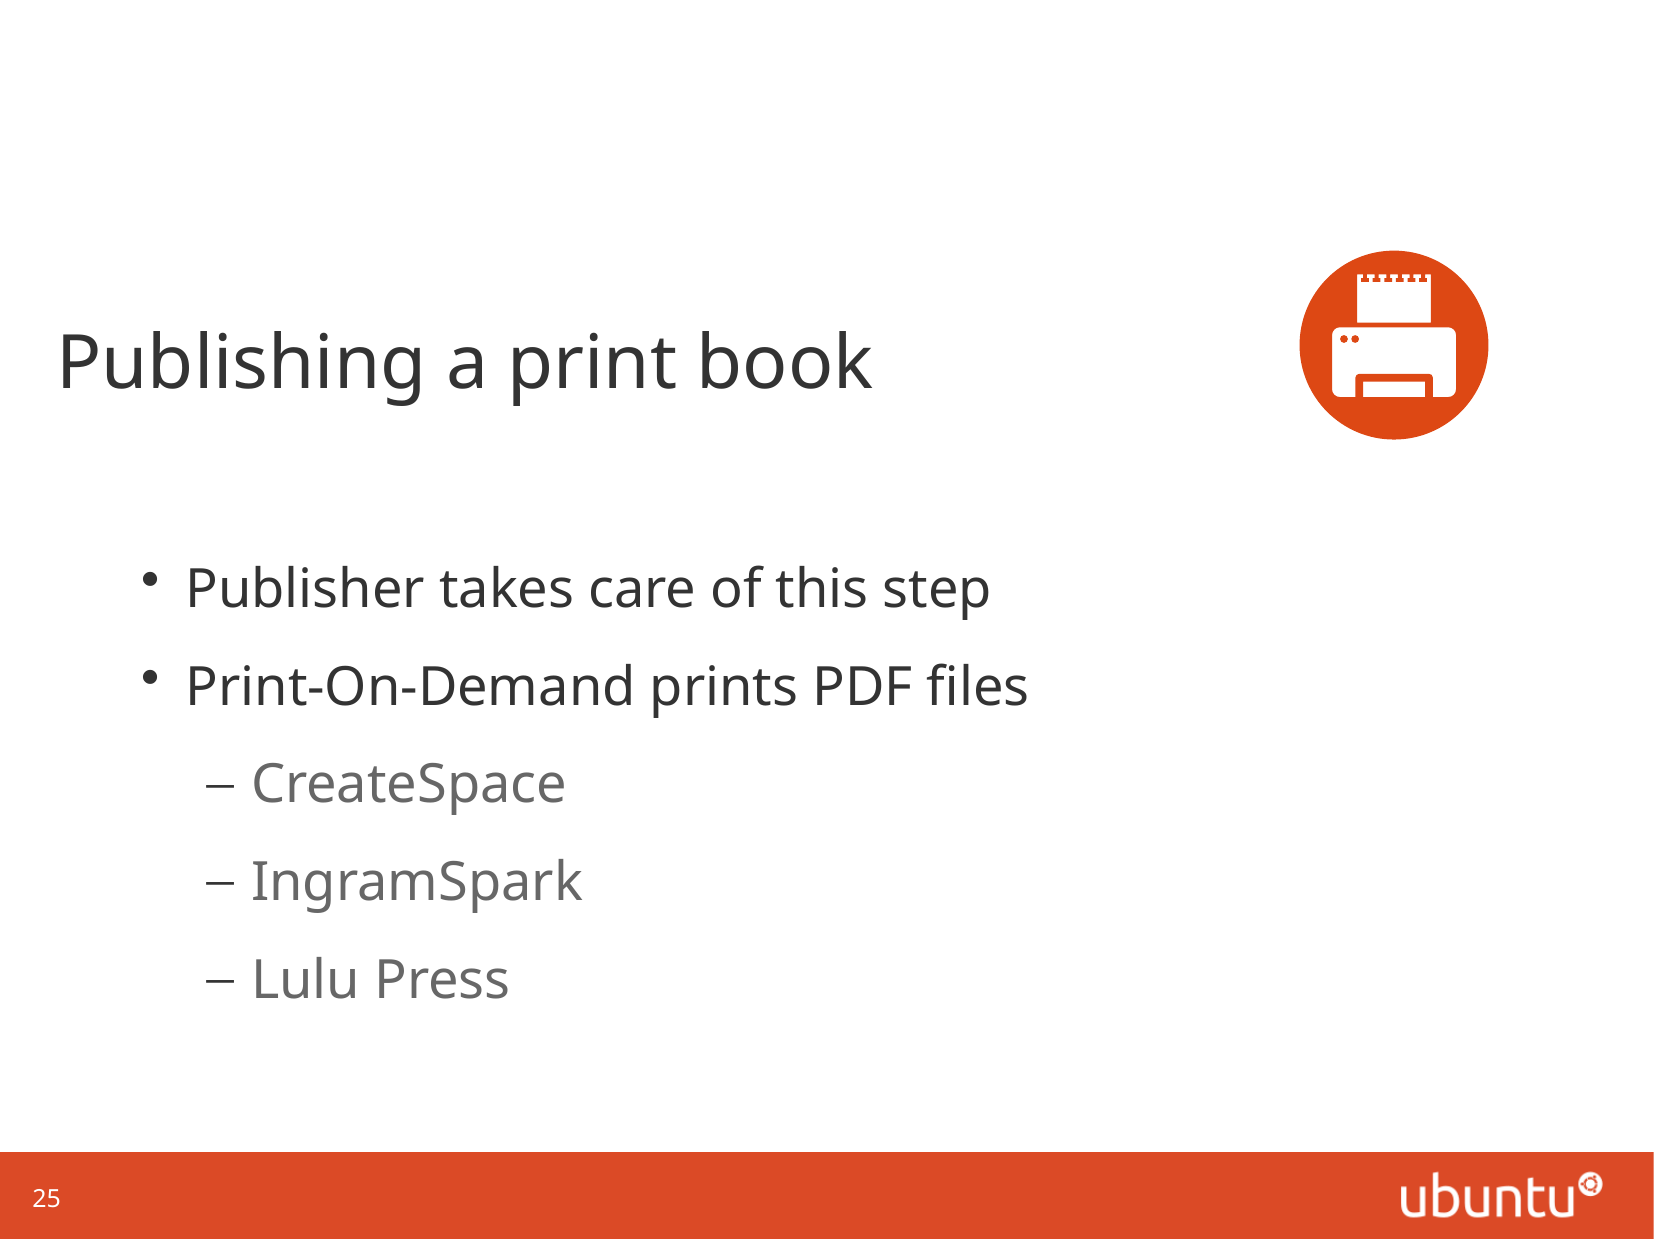

# Publishing a print book
Publisher takes care of this step
Print-On-Demand prints PDF files
CreateSpace
IngramSpark
Lulu Press